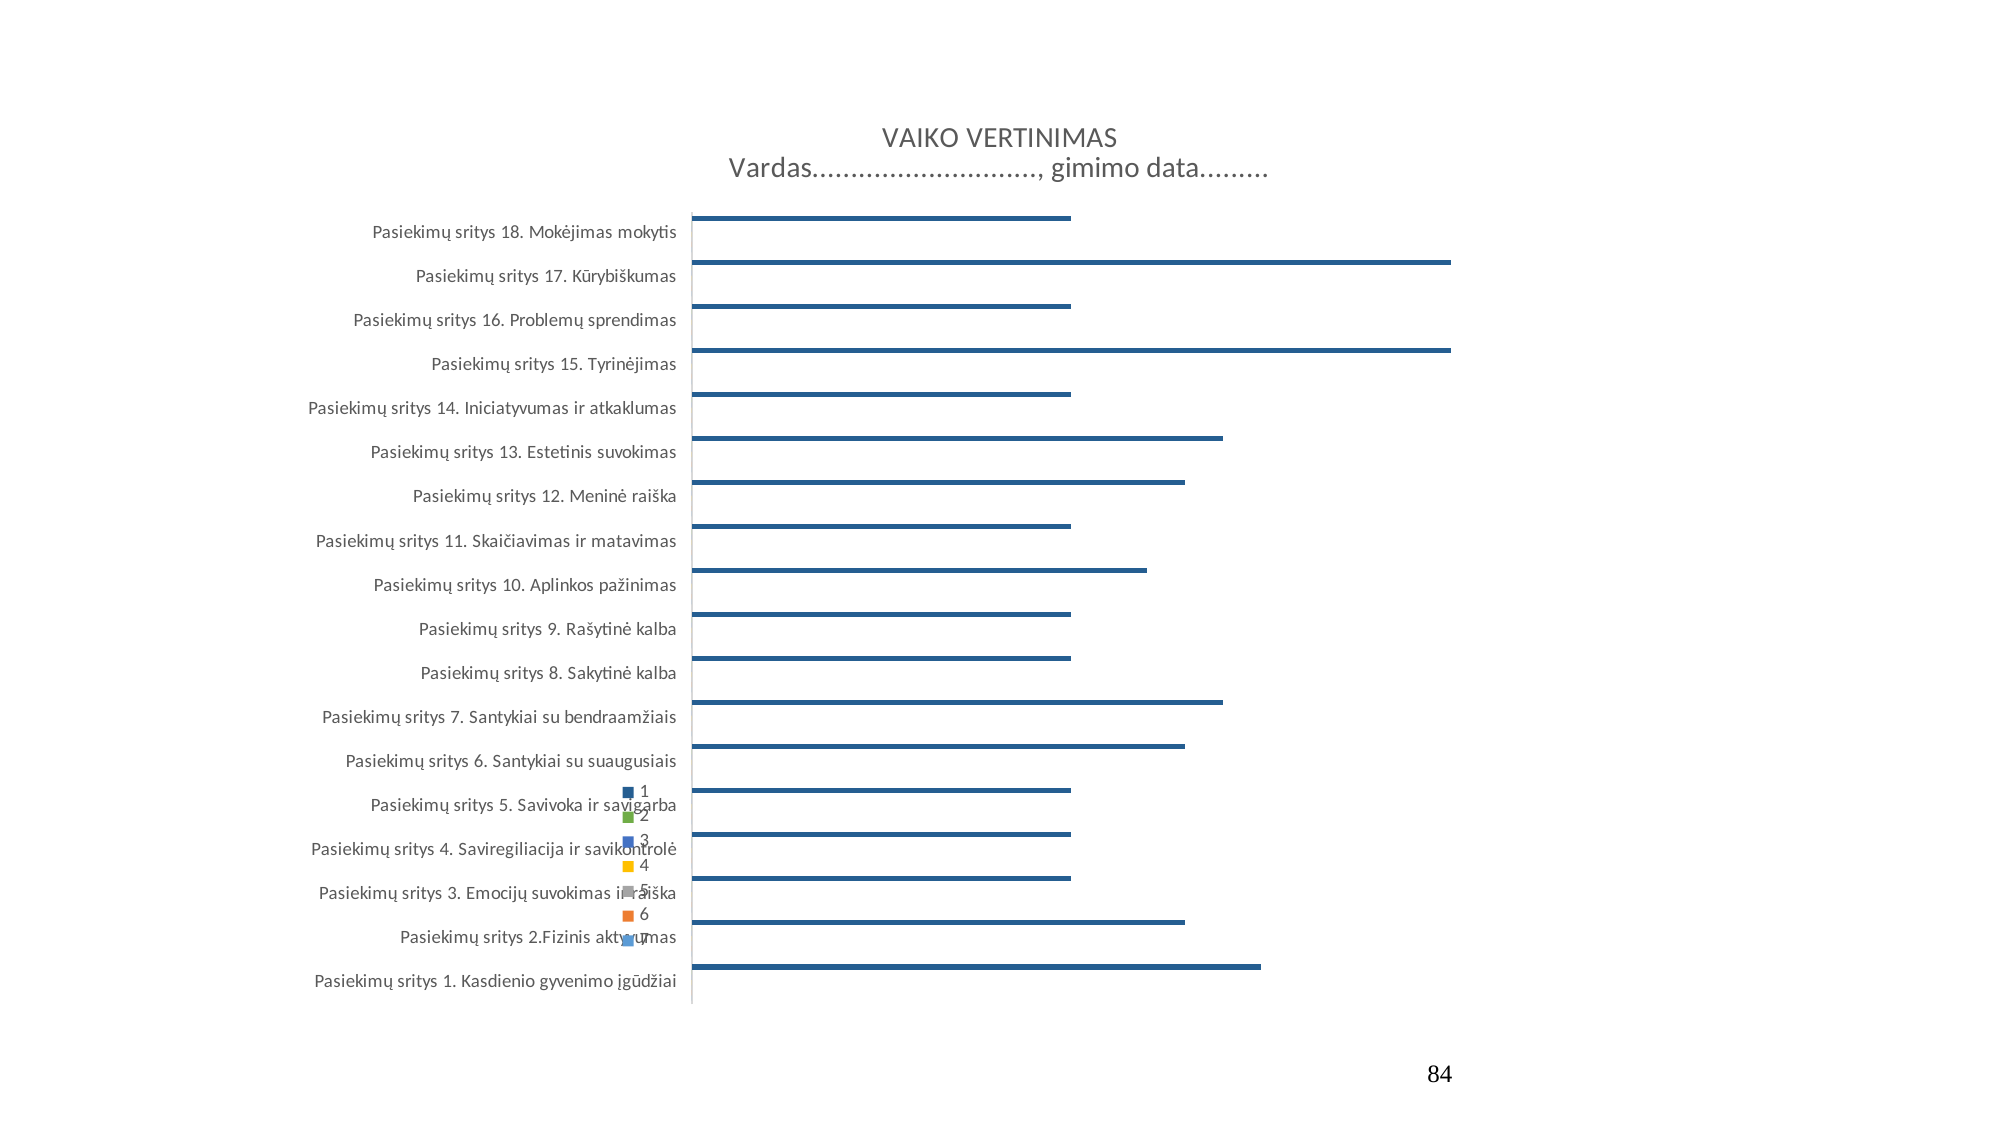

### Chart: VAIKO VERTINIMAS
Vardas............................., gimimo data.........
| Category | 7 | 6 | 5 | 4 | 3 | 2 | 1 |
|---|---|---|---|---|---|---|---|
| Pasiekimų sritys 1. Kasdienio gyvenimo įgūdžiai | 0.0 | 0.0 | 0.0 | 0.0 | 0.0 | 0.0 | 1.5 |
| Pasiekimų sritys 2.Fizinis aktyvumas | 0.0 | 0.0 | 0.0 | 0.0 | 0.0 | 0.0 | 1.3 |
| Pasiekimų sritys 3. Emocijų suvokimas ir raiška | 0.0 | 0.0 | 0.0 | 0.0 | 0.0 | 0.0 | 1.0 |
| Pasiekimų sritys 4. Saviregiliacija ir savikontrolė | 0.0 | 0.0 | 0.0 | 0.0 | 0.0 | 0.0 | 1.0 |
| Pasiekimų sritys 5. Savivoka ir savigarba | 0.0 | 0.0 | 0.0 | 0.0 | 0.0 | 0.0 | 1.0 |
| Pasiekimų sritys 6. Santykiai su suaugusiais | 0.0 | 0.0 | 0.0 | 0.0 | 0.0 | 0.0 | 1.3 |
| Pasiekimų sritys 7. Santykiai su bendraamžiais | 0.0 | 0.0 | 0.0 | 0.0 | 0.0 | 0.0 | 1.4 |
| Pasiekimų sritys 8. Sakytinė kalba | 0.0 | 0.0 | 0.0 | 0.0 | 0.0 | 0.0 | 1.0 |
| Pasiekimų sritys 9. Rašytinė kalba | 0.0 | 0.0 | 0.0 | 0.0 | 0.0 | 0.0 | 1.0 |
| Pasiekimų sritys 10. Aplinkos pažinimas | 0.0 | 0.0 | 0.0 | 0.0 | 0.0 | 0.0 | 1.2 |
| Pasiekimų sritys 11. Skaičiavimas ir matavimas | 0.0 | 0.0 | 0.0 | 0.0 | 0.0 | 0.0 | 1.0 |
| Pasiekimų sritys 12. Meninė raiška | 0.0 | 0.0 | 0.0 | 0.0 | 0.0 | 0.0 | 1.3 |
| Pasiekimų sritys 13. Estetinis suvokimas | 0.0 | 0.0 | 0.0 | 0.0 | 0.0 | 0.0 | 1.4 |
| Pasiekimų sritys 14. Iniciatyvumas ir atkaklumas | 0.0 | 0.0 | 0.0 | 0.0 | 0.0 | 0.0 | 1.0 |
| Pasiekimų sritys 15. Tyrinėjimas | 0.0 | 0.0 | 0.0 | 0.0 | 0.0 | 0.0 | 2.0 |
| Pasiekimų sritys 16. Problemų sprendimas | 0.0 | 0.0 | 0.0 | 0.0 | 0.0 | 0.0 | 1.0 |
| Pasiekimų sritys 17. Kūrybiškumas | 0.0 | 0.0 | 0.0 | 0.0 | 0.0 | 0.0 | 2.0 |
| Pasiekimų sritys 18. Mokėjimas mokytis | 0.0 | 0.0 | 0.0 | 0.0 | 0.0 | 0.0 | 1.0 |